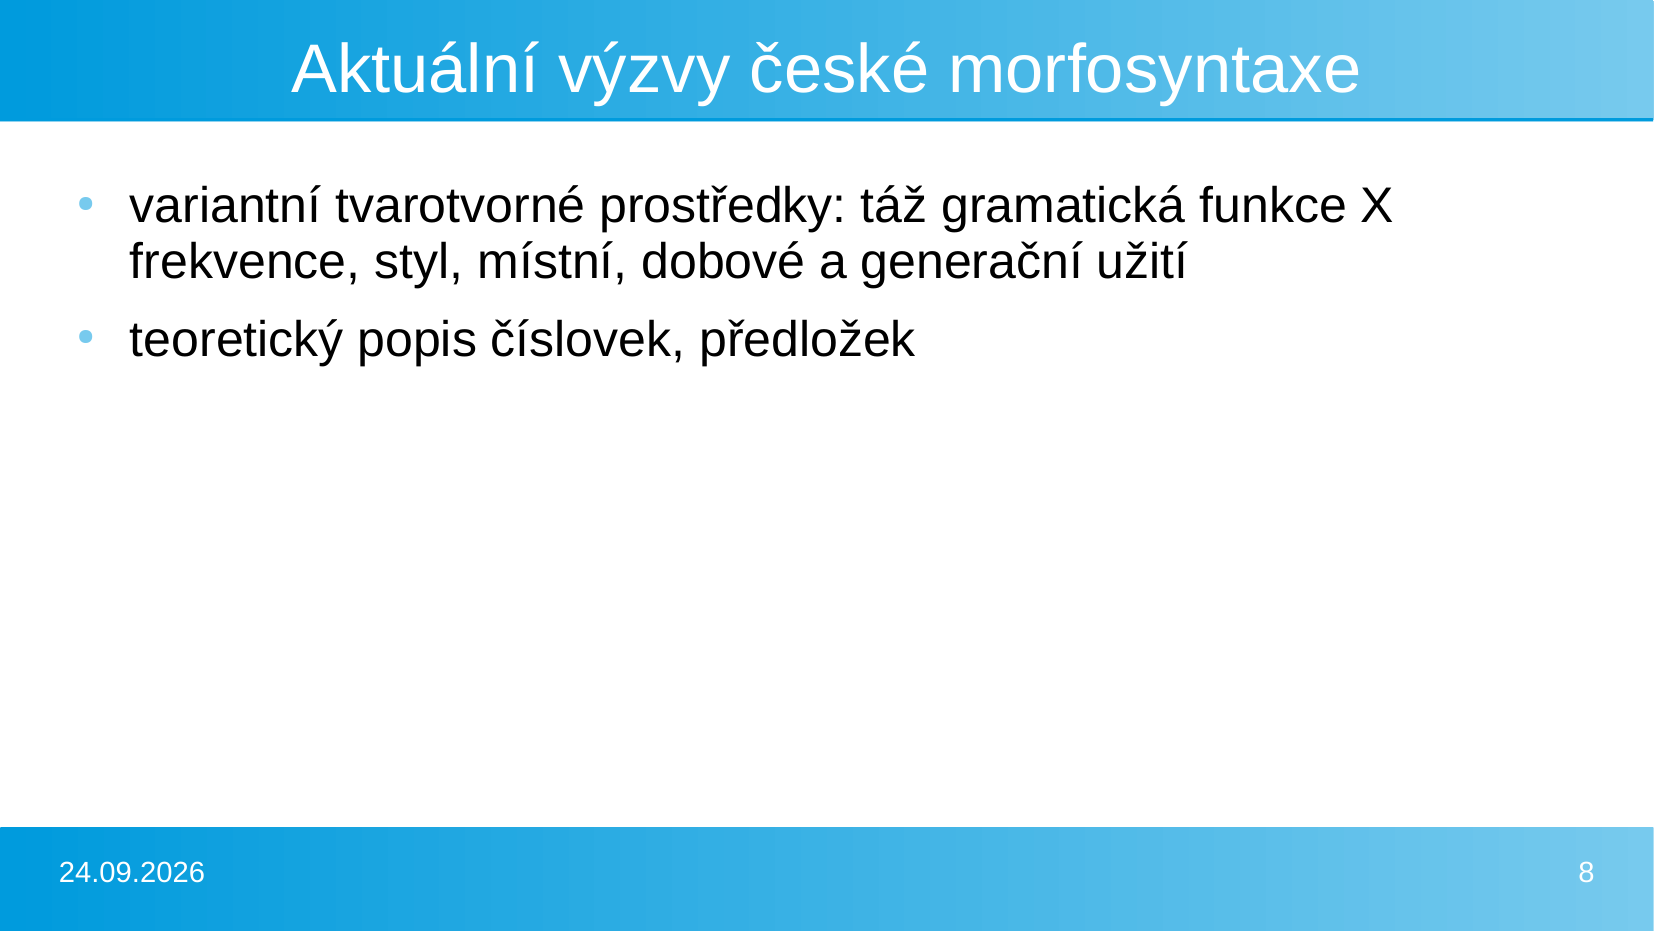

# Aktuální výzvy české morfosyntaxe
variantní tvarotvorné prostředky: táž gramatická funkce X frekvence, styl, místní, dobové a generační užití
teoretický popis číslovek, předložek
8